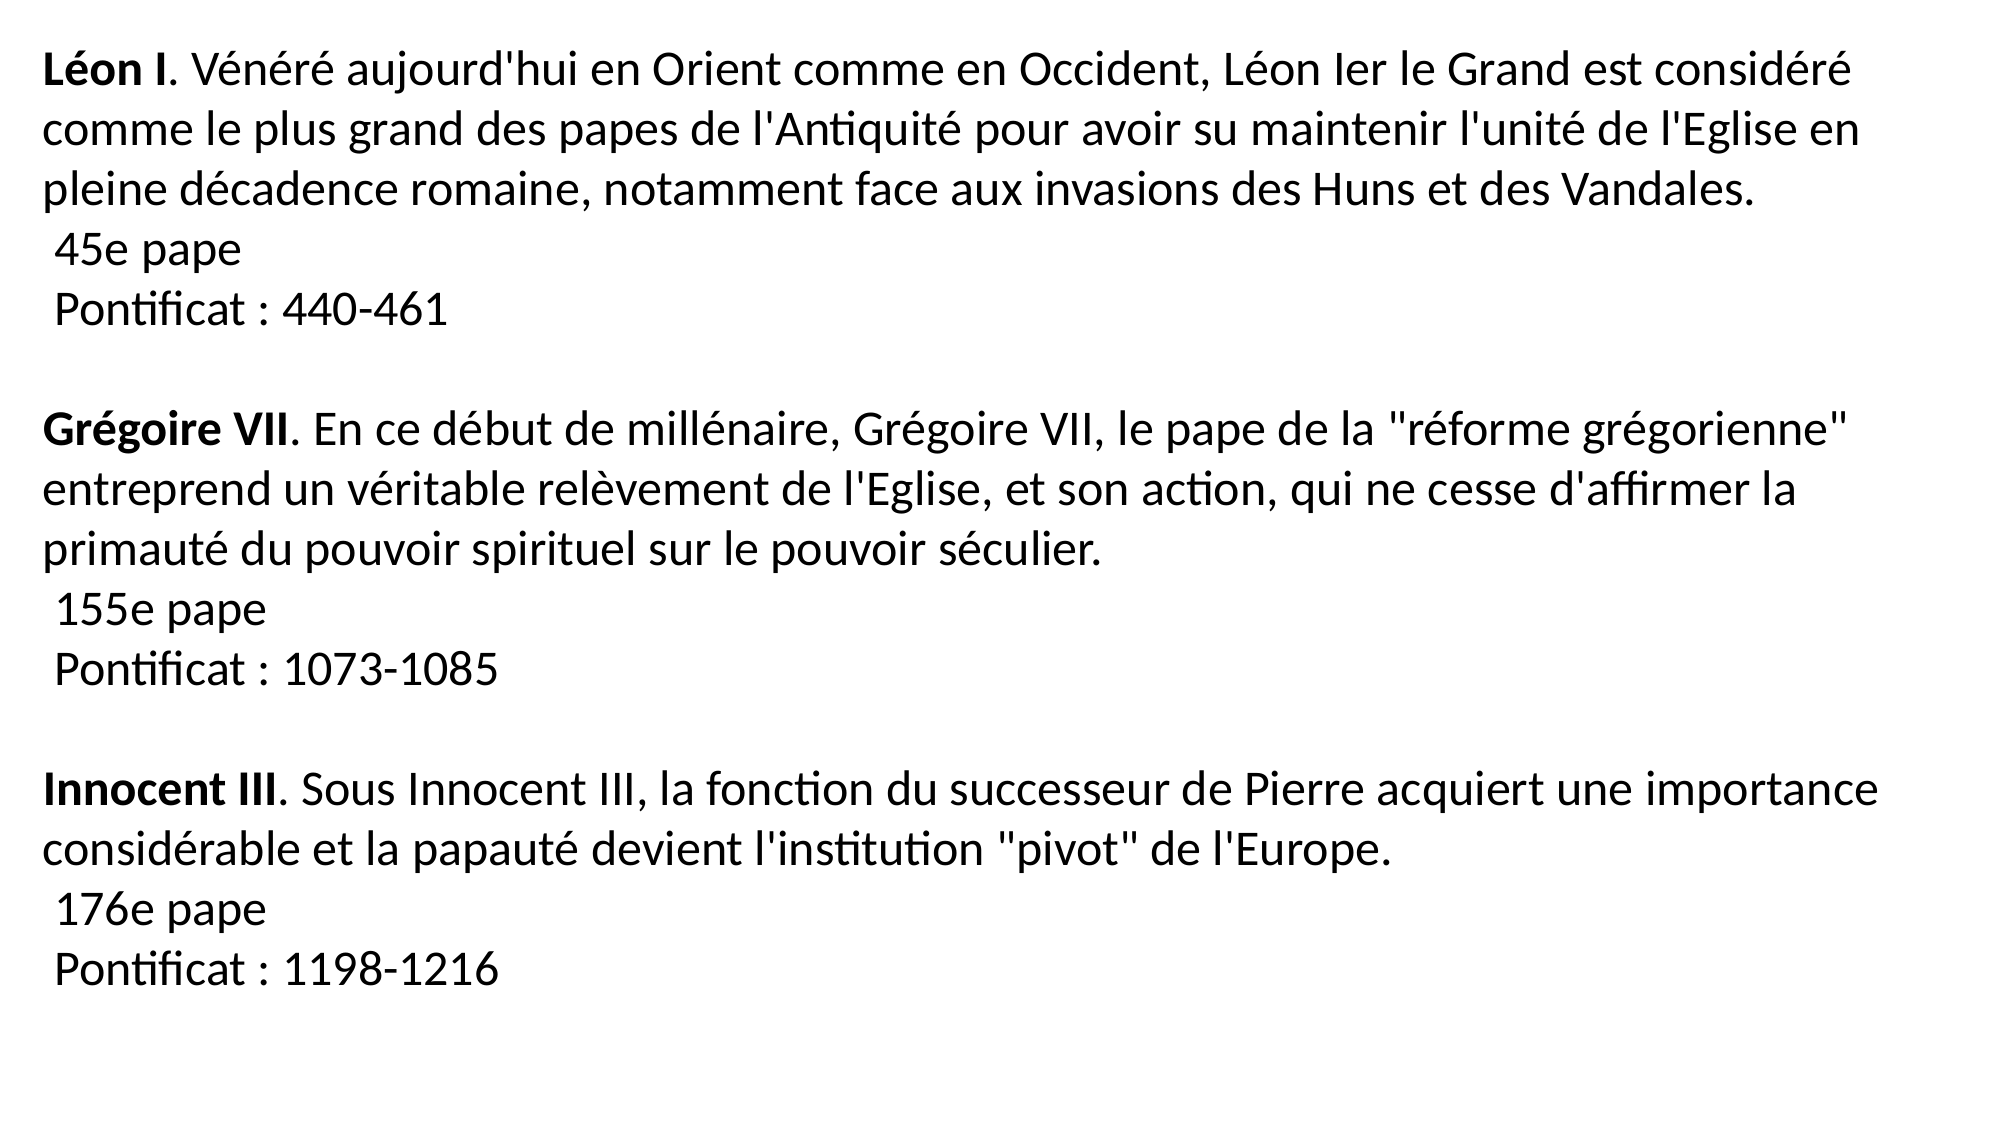

Léon I. Vénéré aujourd'hui en Orient comme en Occident, Léon Ier le Grand est considéré comme le plus grand des papes de l'Antiquité pour avoir su maintenir l'unité de l'Eglise en pleine décadence romaine, notamment face aux invasions des Huns et des Vandales.
 45e pape
 Pontificat : 440-461
Grégoire VII. En ce début de millénaire, Grégoire VII, le pape de la "réforme grégorienne" entreprend un véritable relèvement de l'Eglise, et son action, qui ne cesse d'affirmer la primauté du pouvoir spirituel sur le pouvoir séculier.
 155e pape
 Pontificat : 1073-1085
Innocent III. Sous Innocent III, la fonction du successeur de Pierre acquiert une importance considérable et la papauté devient l'institution "pivot" de l'Europe.
 176e pape
 Pontificat : 1198-1216